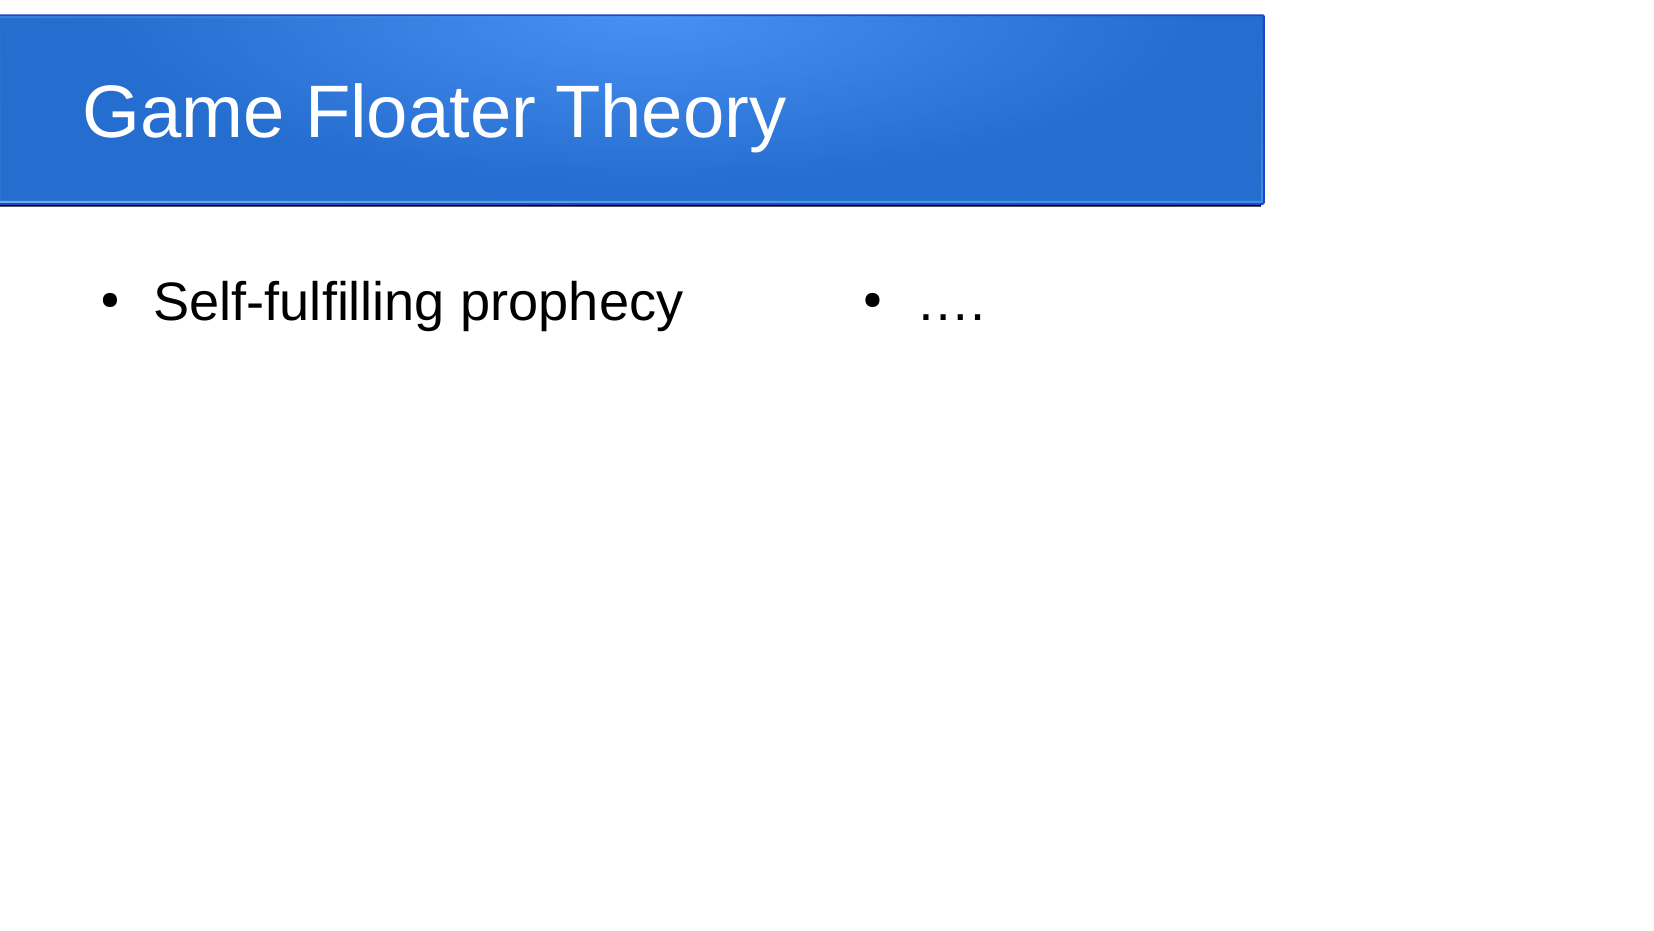

# Game Floater Theory
Self-fulfilling prophecy
….